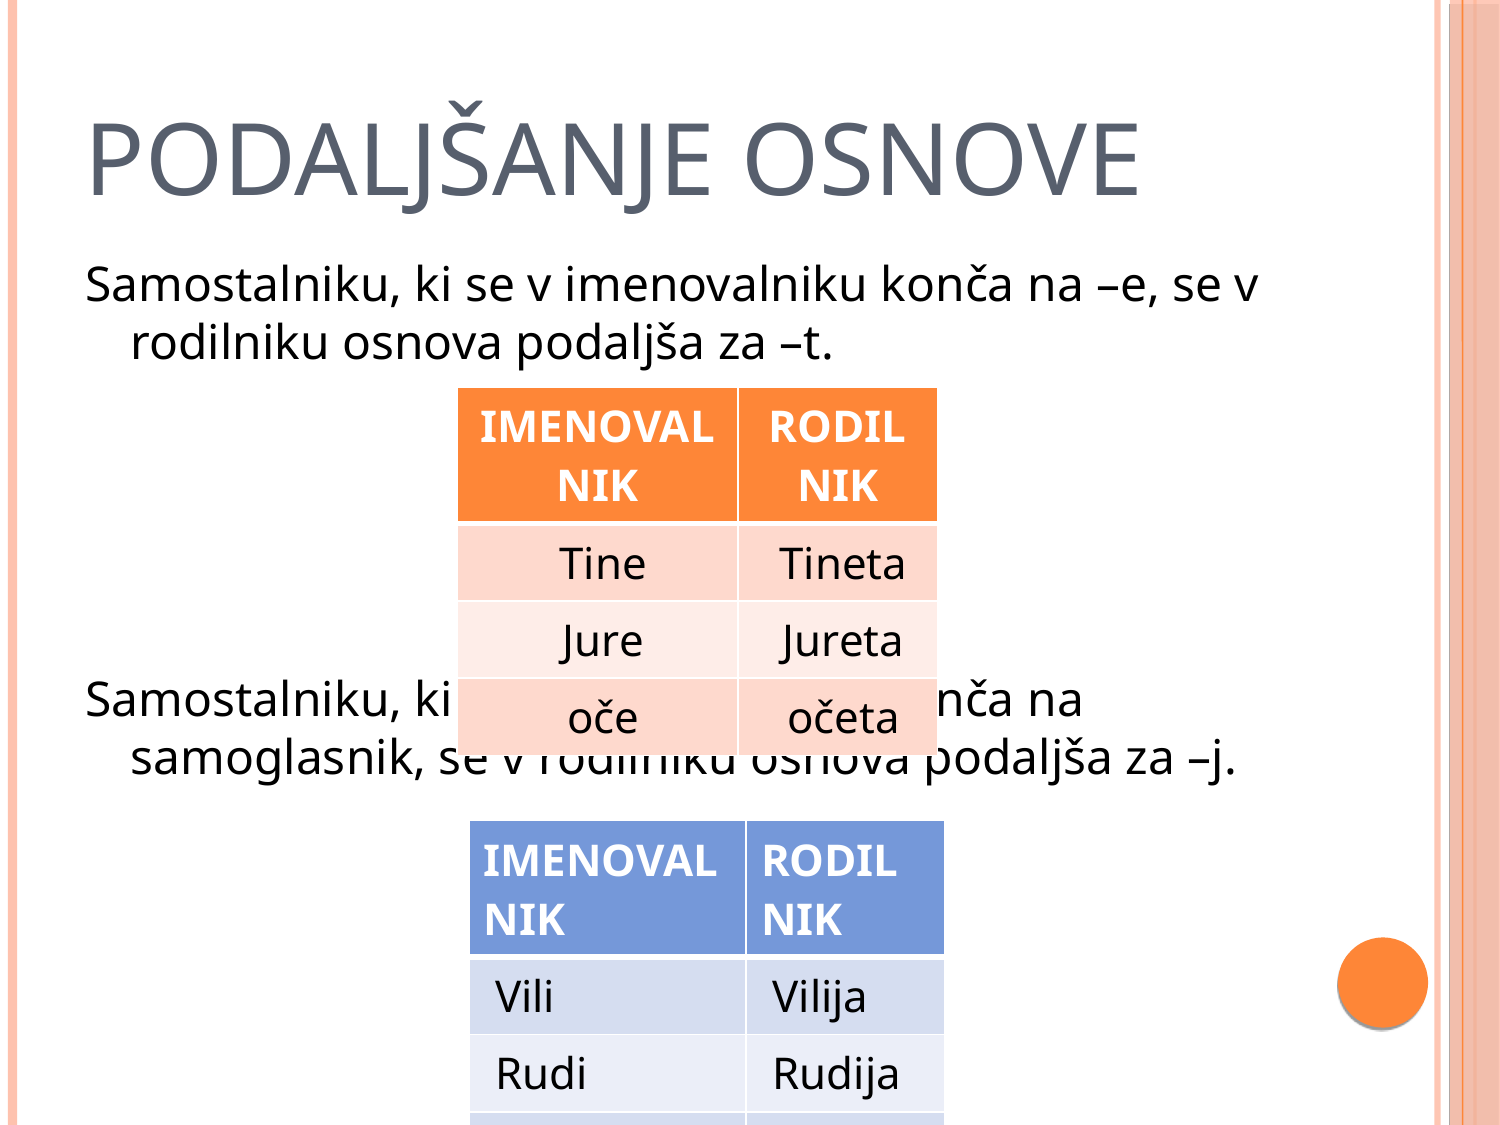

# PODALJŠANJE OSNOVE
Samostalniku, ki se v imenovalniku konča na –e, se v rodilniku osnova podaljša za –t.
Samostalniku, ki se v imenovalniku konča na samoglasnik, se v rodilniku osnova podaljša za –j.
| IMENOVALNIK | RODILNIK |
| --- | --- |
| Tine | Tineta |
| Jure | Jureta |
| oče | očeta |
| IMENOVALNIK | RODILNIK |
| --- | --- |
| Vili | Vilija |
| Rudi | Rudija |
| iglu | igluja |